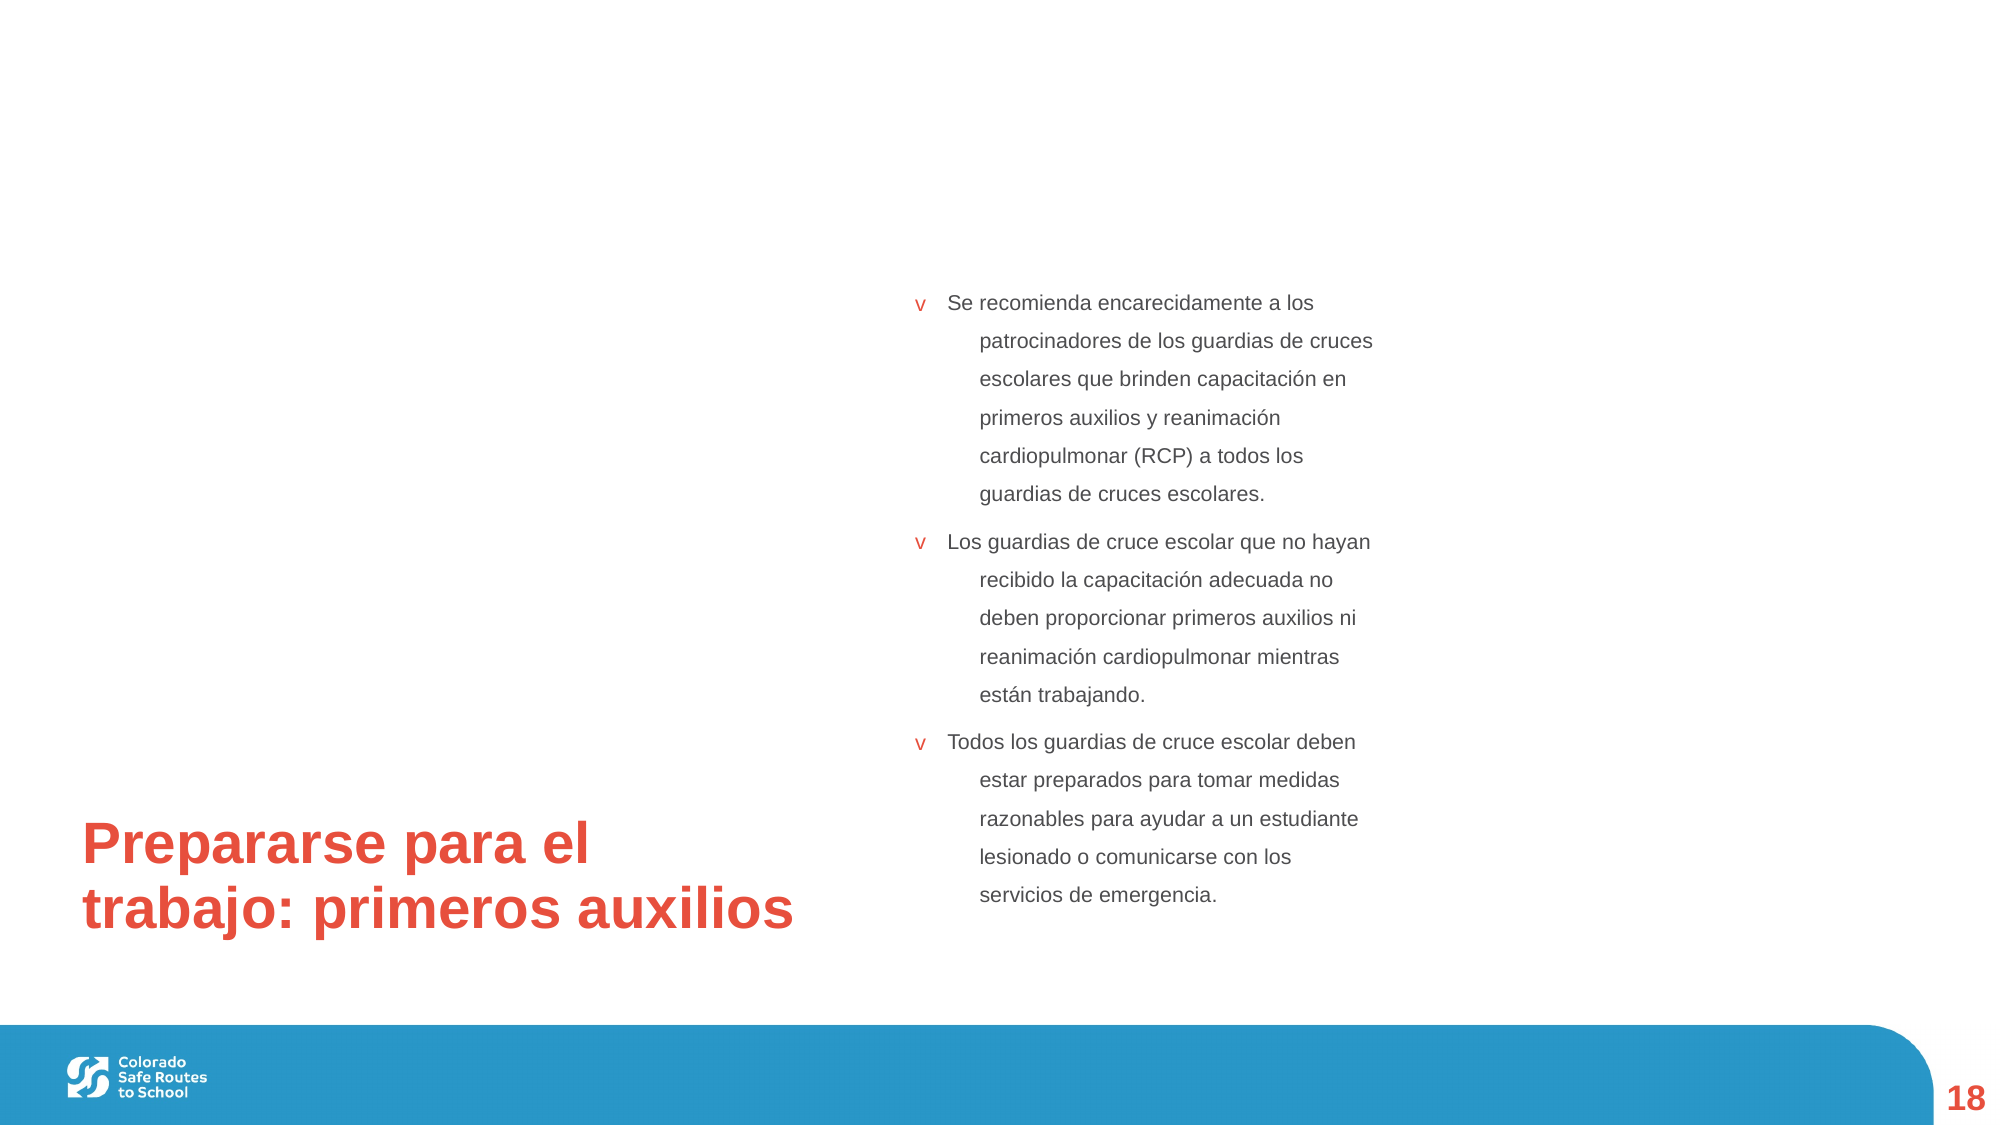

# Prepararse para el trabajo: primeros auxilios
Se recomienda encarecidamente a los patrocinadores de los guardias de cruces escolares que brinden capacitación en primeros auxilios y reanimación cardiopulmonar (RCP) a todos los guardias de cruces escolares.
Los guardias de cruce escolar que no hayan recibido la capacitación adecuada no deben proporcionar primeros auxilios ni reanimación cardiopulmonar mientras están trabajando.
Todos los guardias de cruce escolar deben estar preparados para tomar medidas razonables para ayudar a un estudiante lesionado o comunicarse con los servicios de emergencia.
18